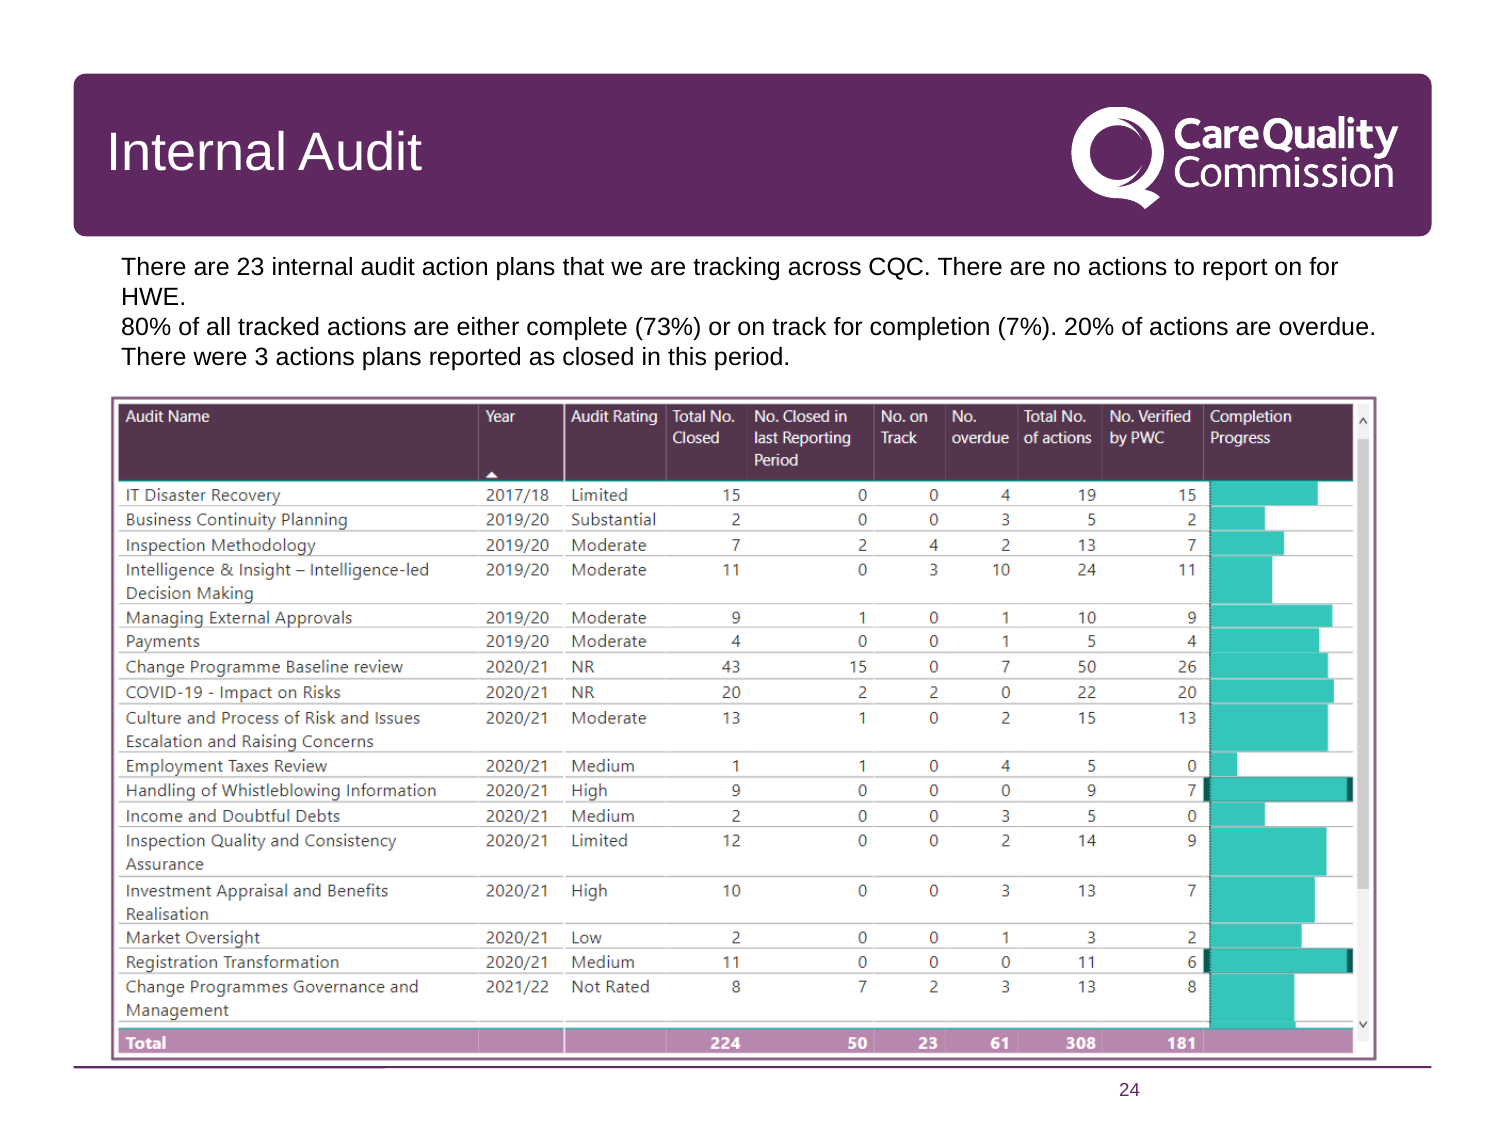

# Internal Audit
There are 23 internal audit action plans that we are tracking across CQC. There are no actions to report on for HWE.
80% of all tracked actions are either complete (73%) or on track for completion (7%). 20% of actions are overdue. There were 3 actions plans reported as closed in this period.